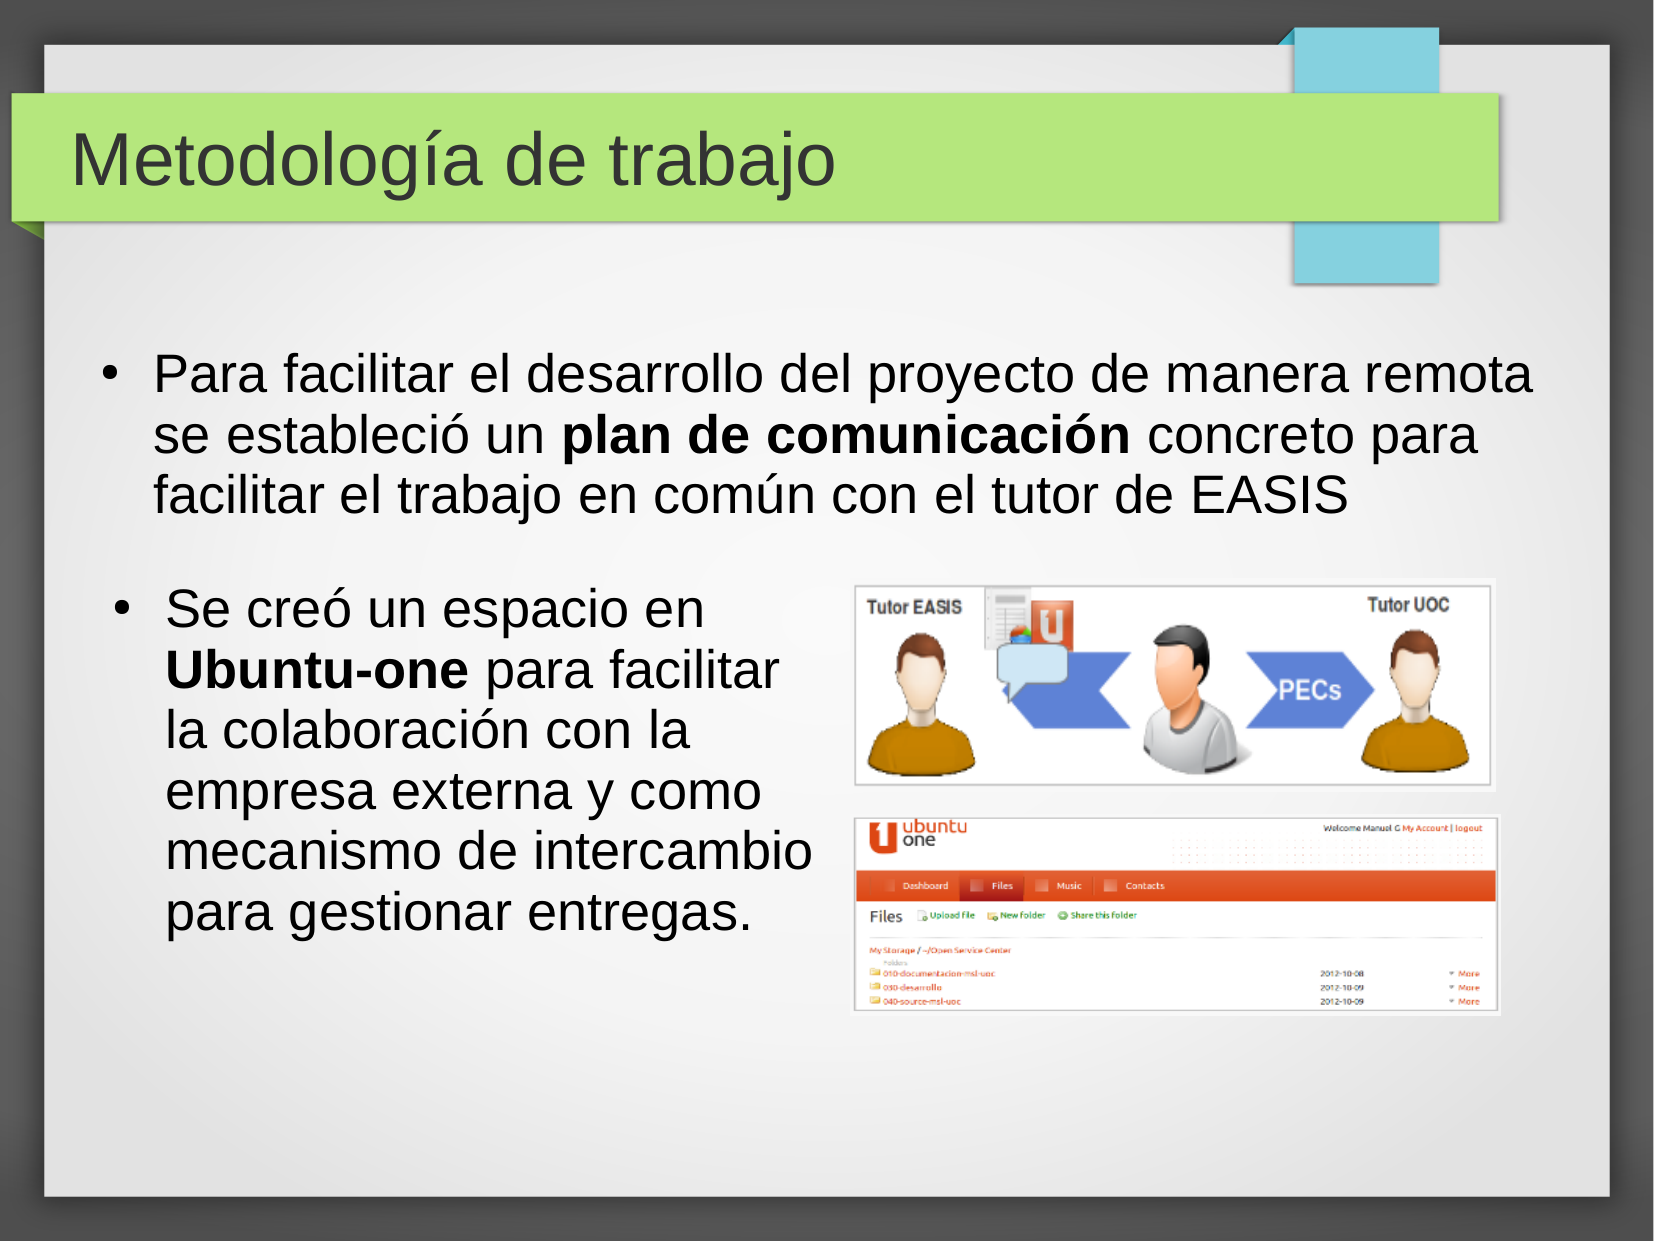

# Metodología de trabajo
Para facilitar el desarrollo del proyecto de manera remota se estableció un plan de comunicación concreto para facilitar el trabajo en común con el tutor de EASIS
Se creó un espacio en Ubuntu-one para facilitar la colaboración con la empresa externa y como mecanismo de intercambio para gestionar entregas.